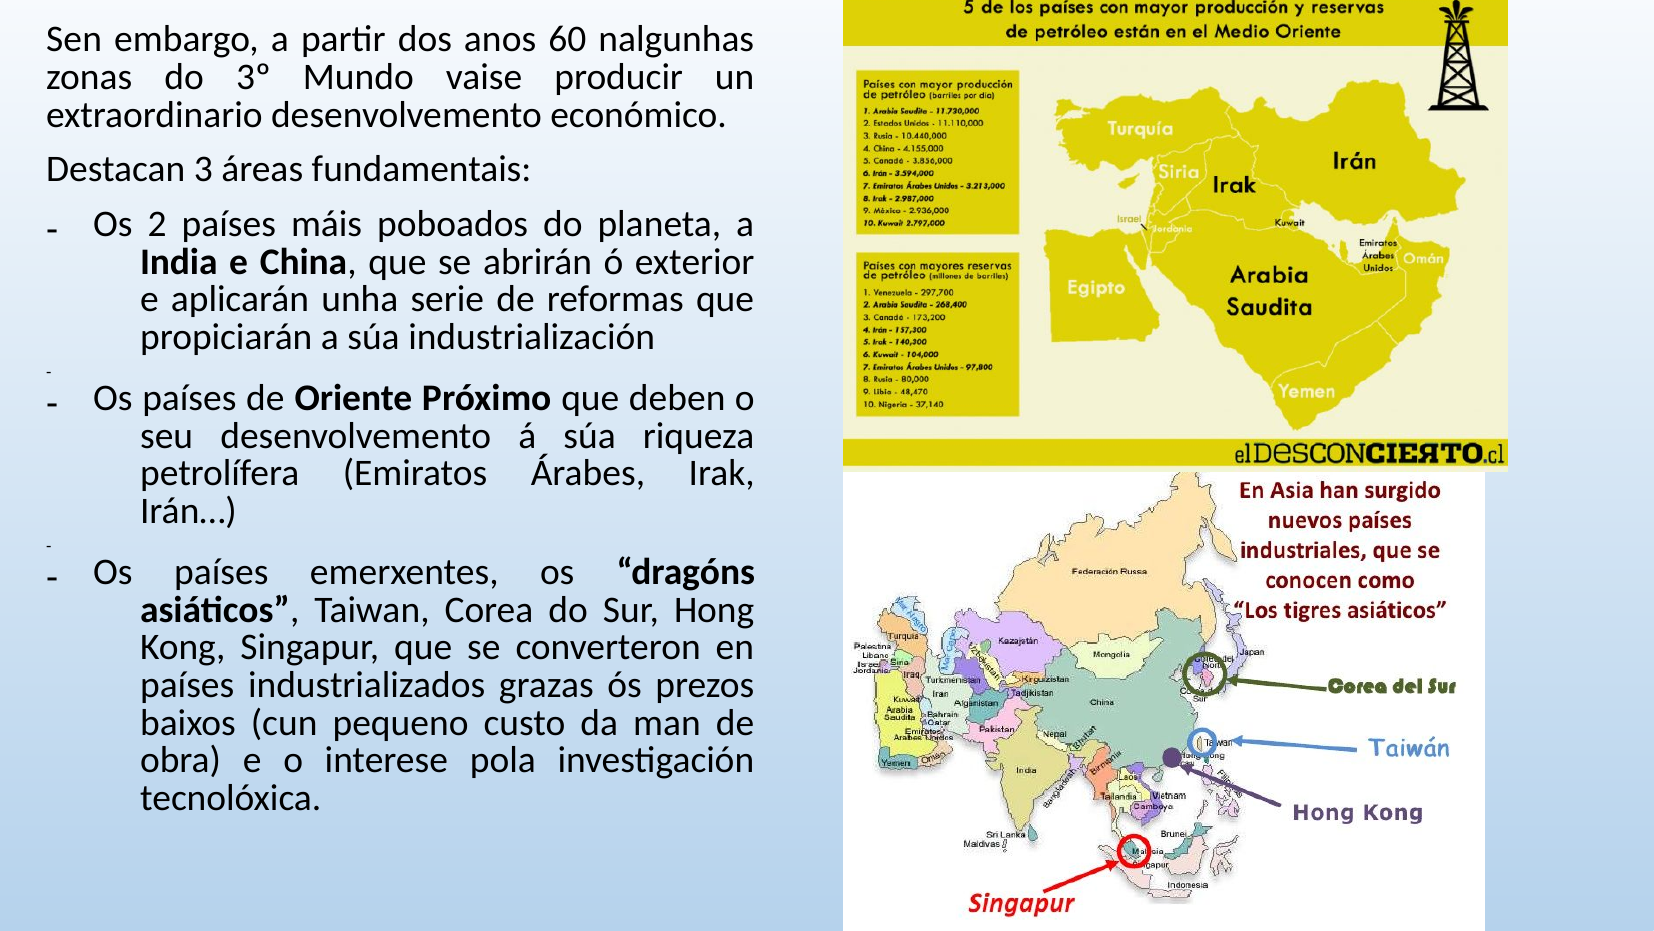

Sen embargo, a partir dos anos 60 nalgunhas zonas do 3º Mundo vaise producir un extraordinario desenvolvemento económico.
Destacan 3 áreas fundamentais:
Os 2 países máis poboados do planeta, a India e China, que se abrirán ó exterior e aplicarán unha serie de reformas que propiciarán a súa industrialización
Os países de Oriente Próximo que deben o seu desenvolvemento á súa riqueza petrolífera (Emiratos Árabes, Irak, Irán…)
Os países emerxentes, os “dragóns asiáticos”, Taiwan, Corea do Sur, Hong Kong, Singapur, que se converteron en países industrializados grazas ós prezos baixos (cun pequeno custo da man de obra) e o interese pola investigación tecnolóxica.